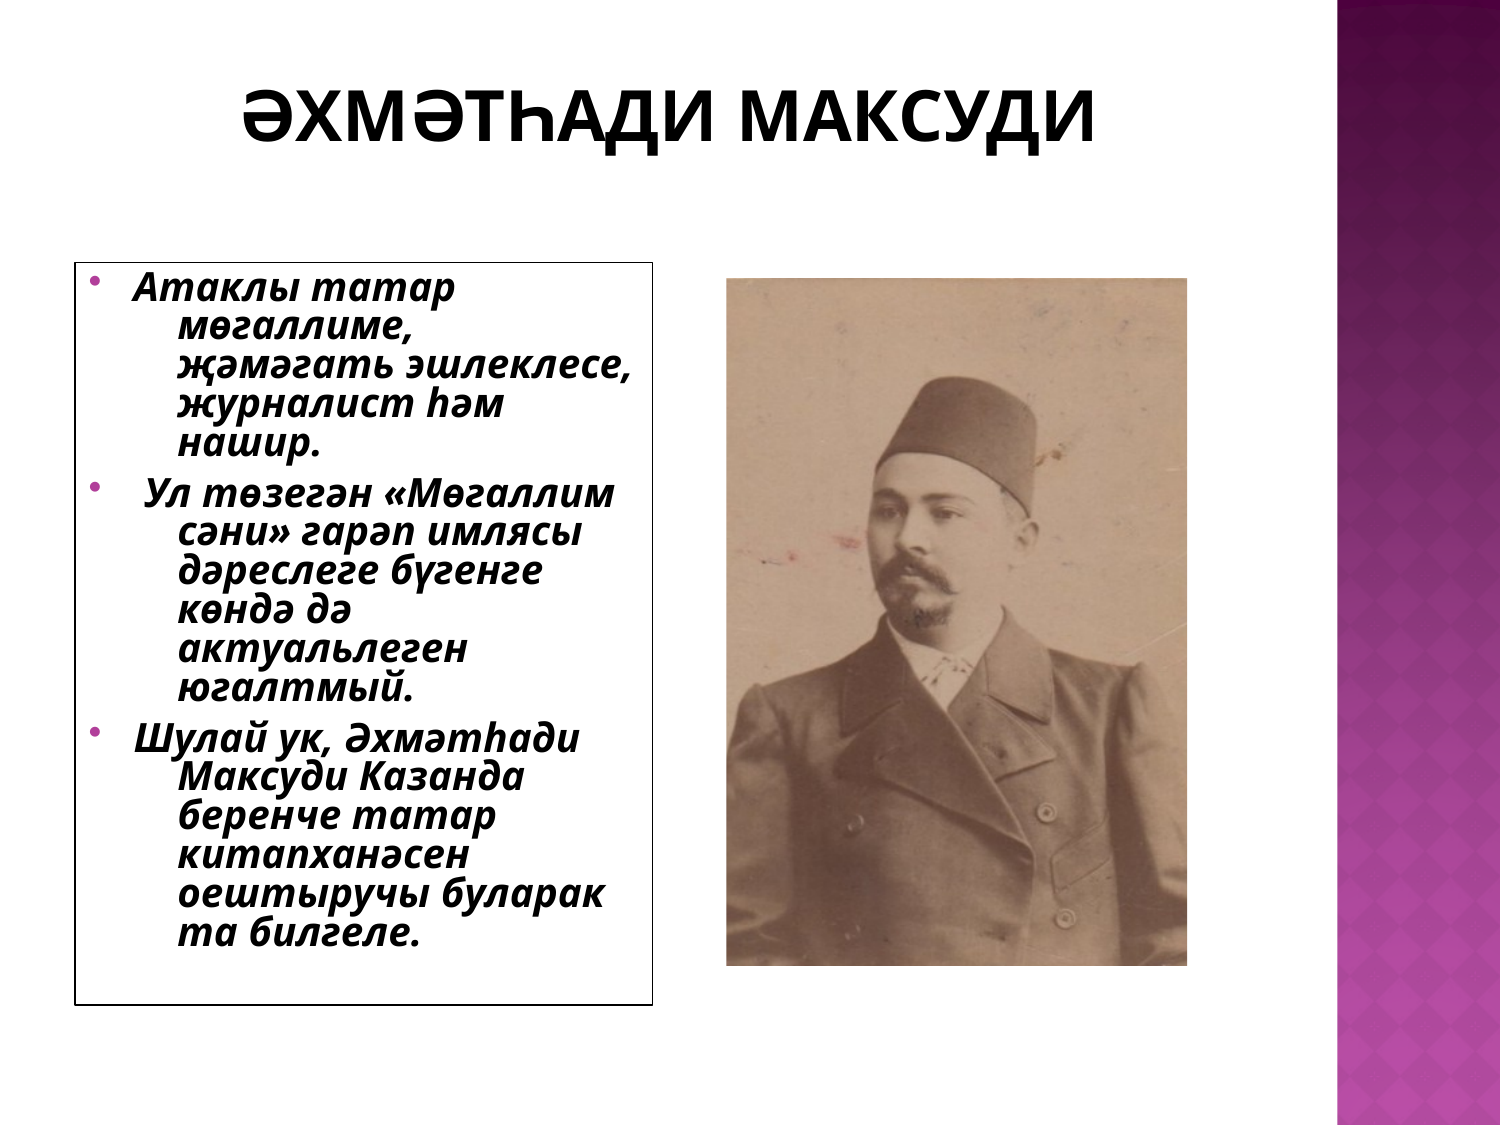

# Әхмәтһади Максуди
Атаклы татар мөгаллиме, җәмәгать эшлеклесе, журналист һәм нашир.
 Ул төзегән «Мөгаллим сәни» гарәп имлясы дәреслеге бүгенге көндә дә актуальлеген югалтмый.
Шулай ук, Әхмәтһади Максуди Казанда беренче татар китапханәсен оештыручы буларак та билгеле.